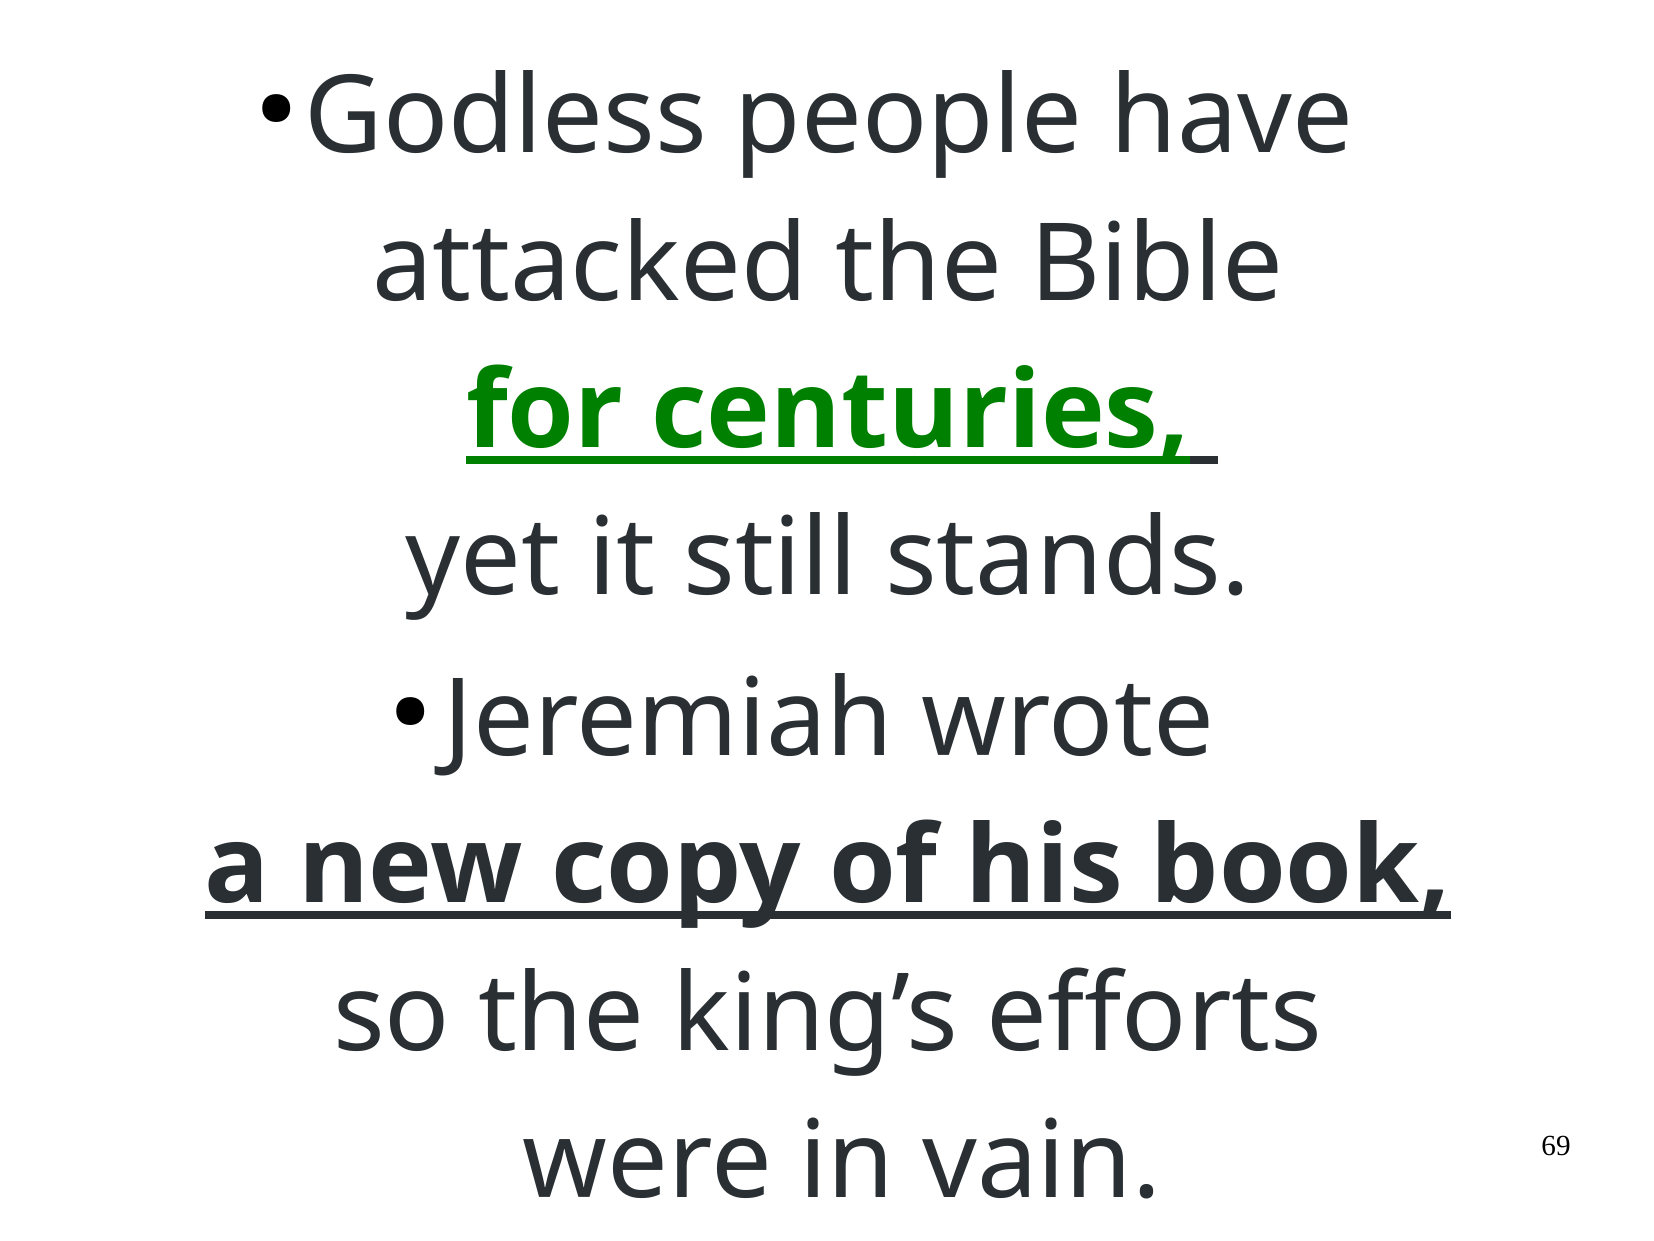

# Godless people have attacked the Bible for centuries, yet it still stands.
Jeremiah wrote
a new copy of his book,
so the king’s efforts
were in vain.
69